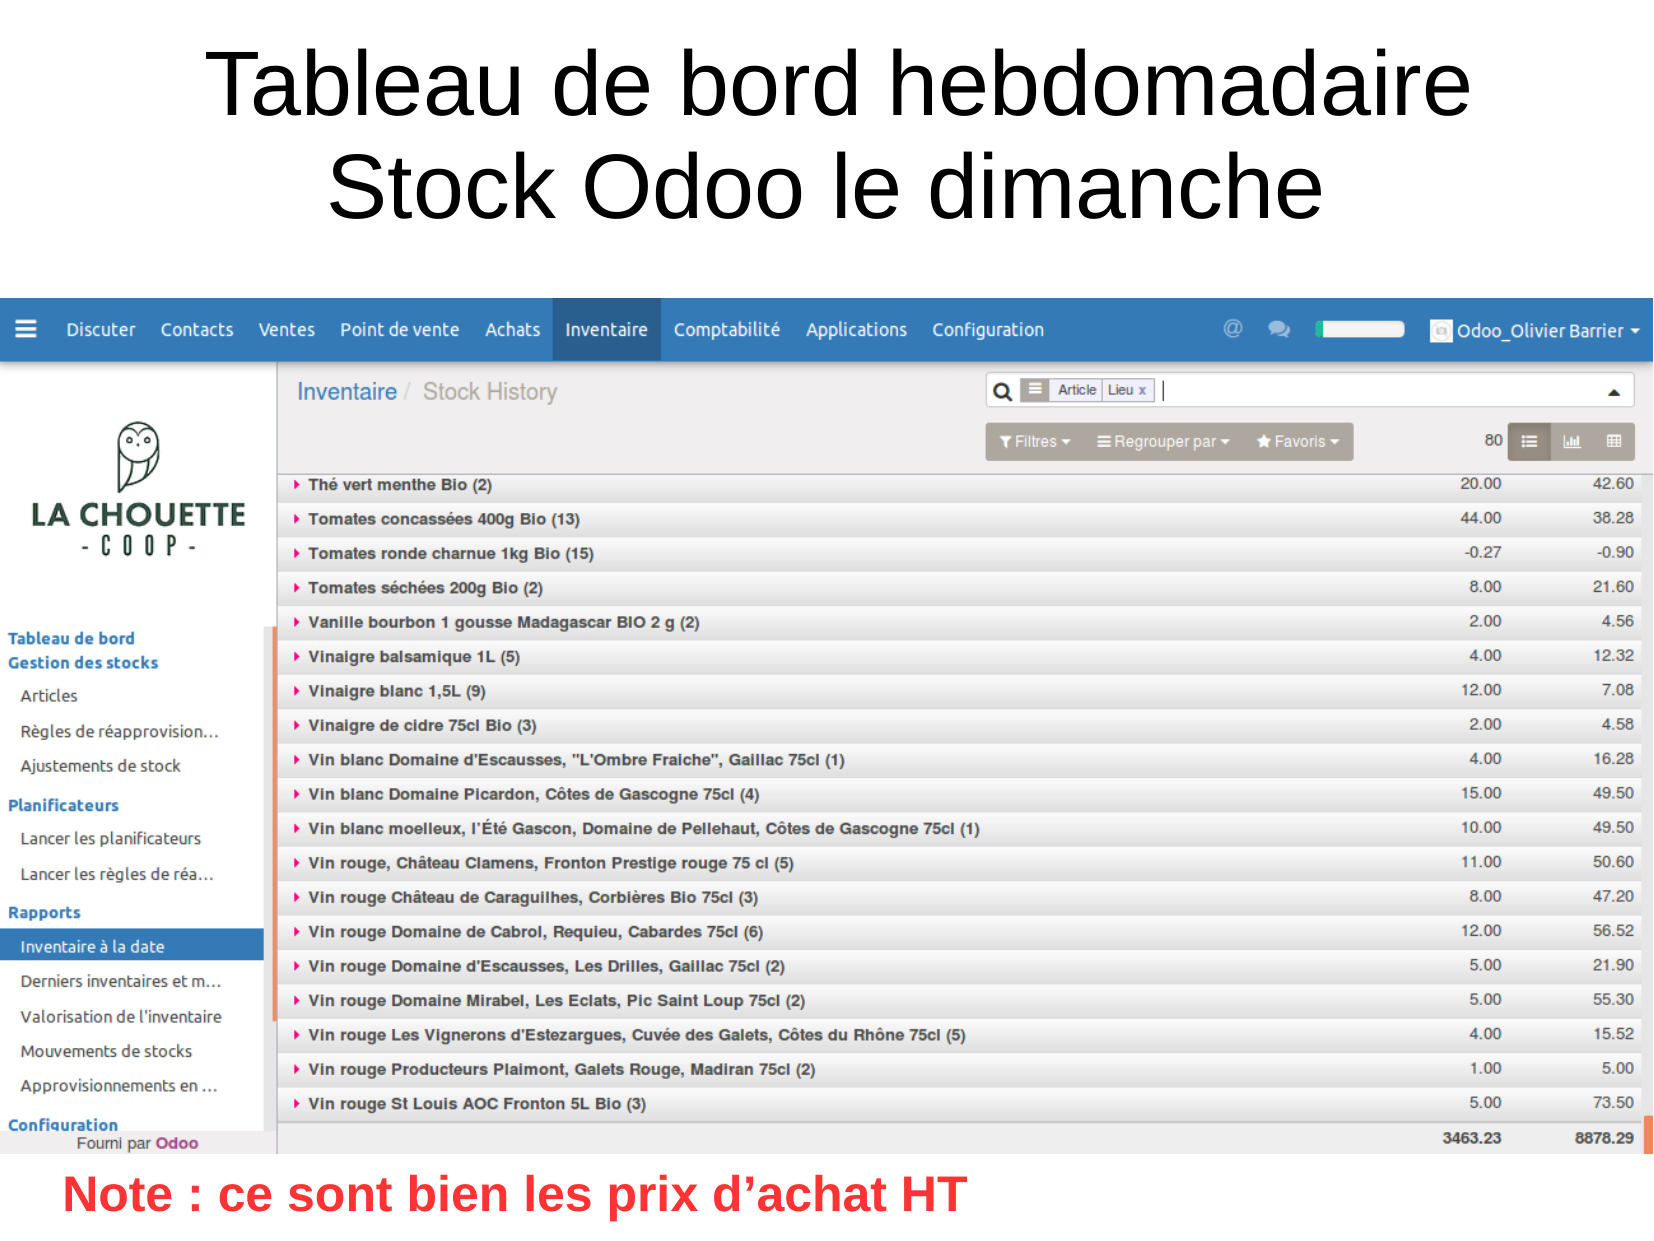

# Tableau de bord hebdomadaire Stock Odoo le dimanche
Note : ce sont bien les prix d’achat HT